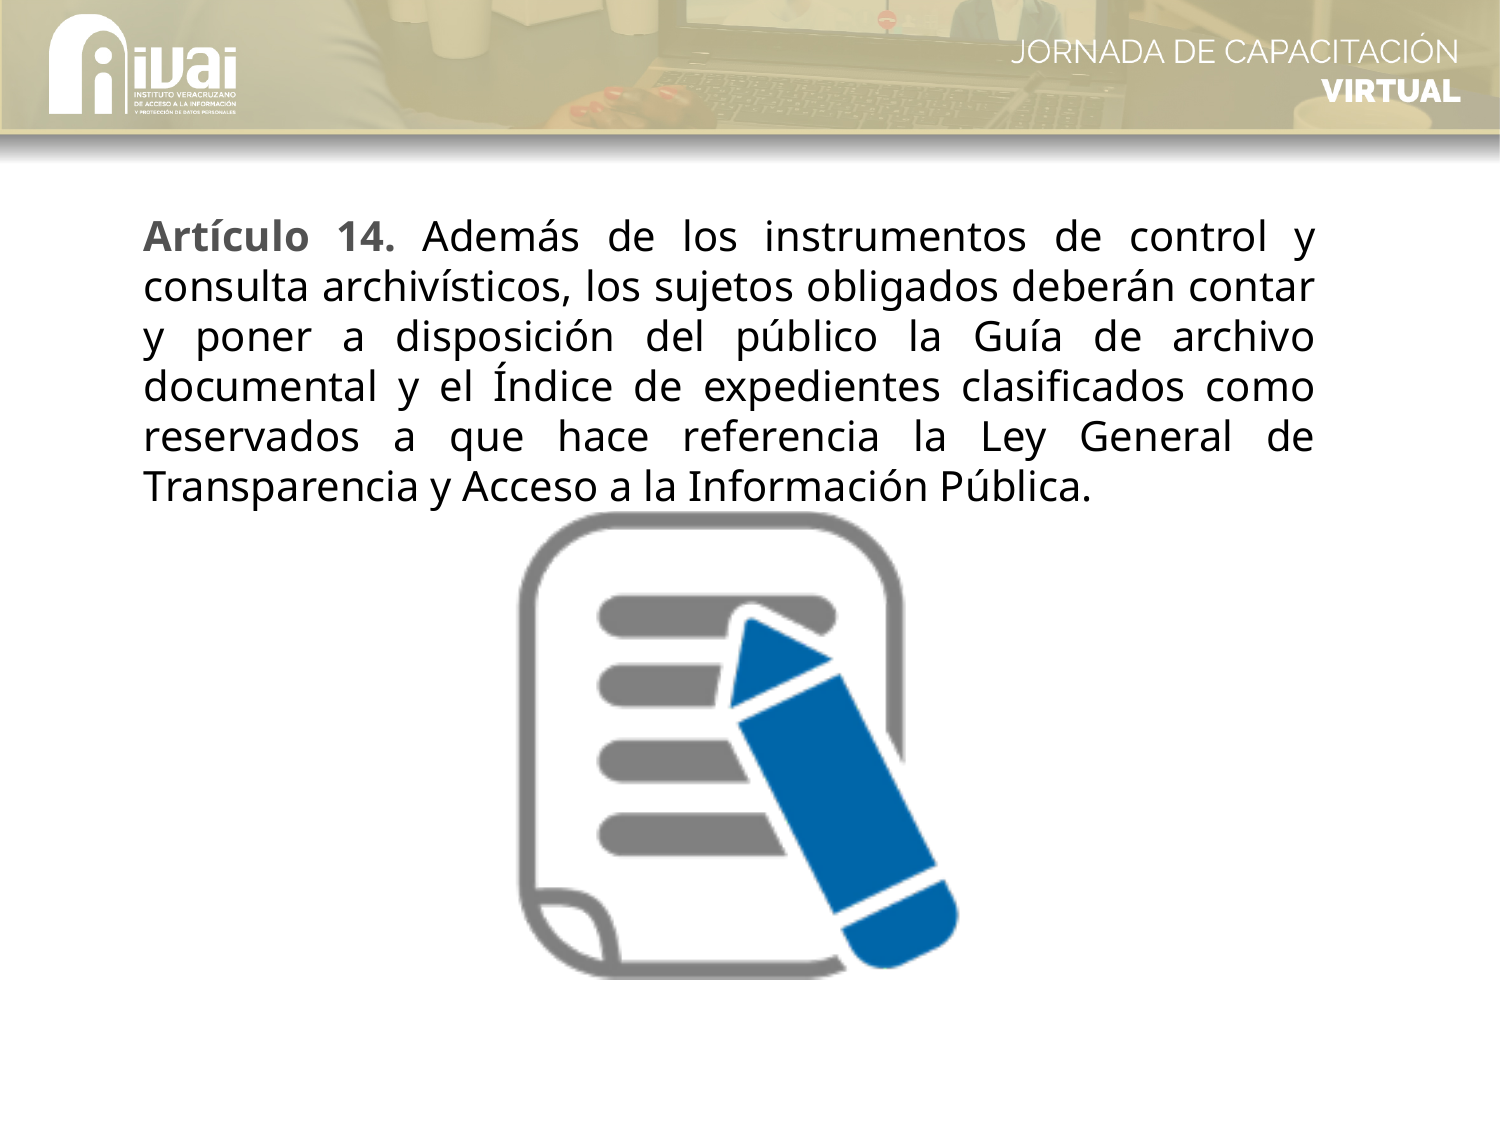

Artículo 14. Además de los instrumentos de control y consulta archivísticos, los sujetos obligados deberán contar y poner a disposición del público la Guía de archivo documental y el Índice de expedientes clasificados como reservados a que hace referencia la Ley General de Transparencia y Acceso a la Información Pública.